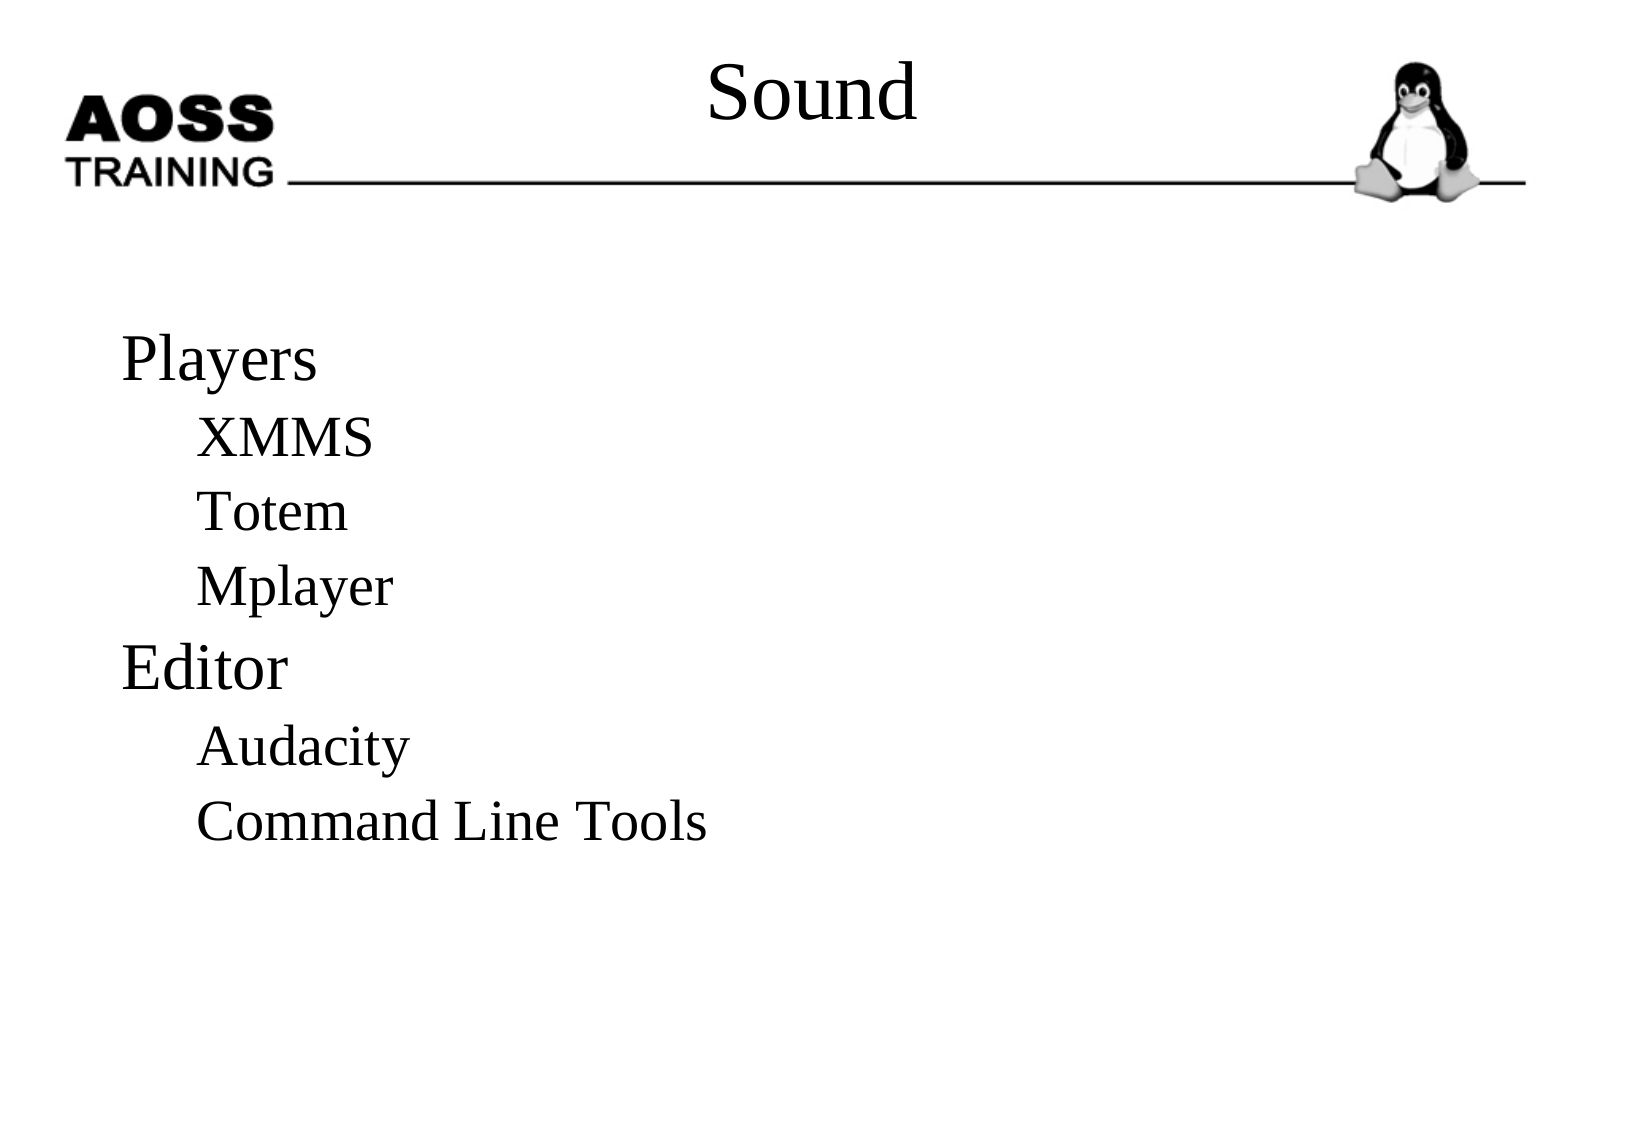

# Sound
Players
XMMS
Totem
Mplayer
Editor
Audacity
Command Line Tools